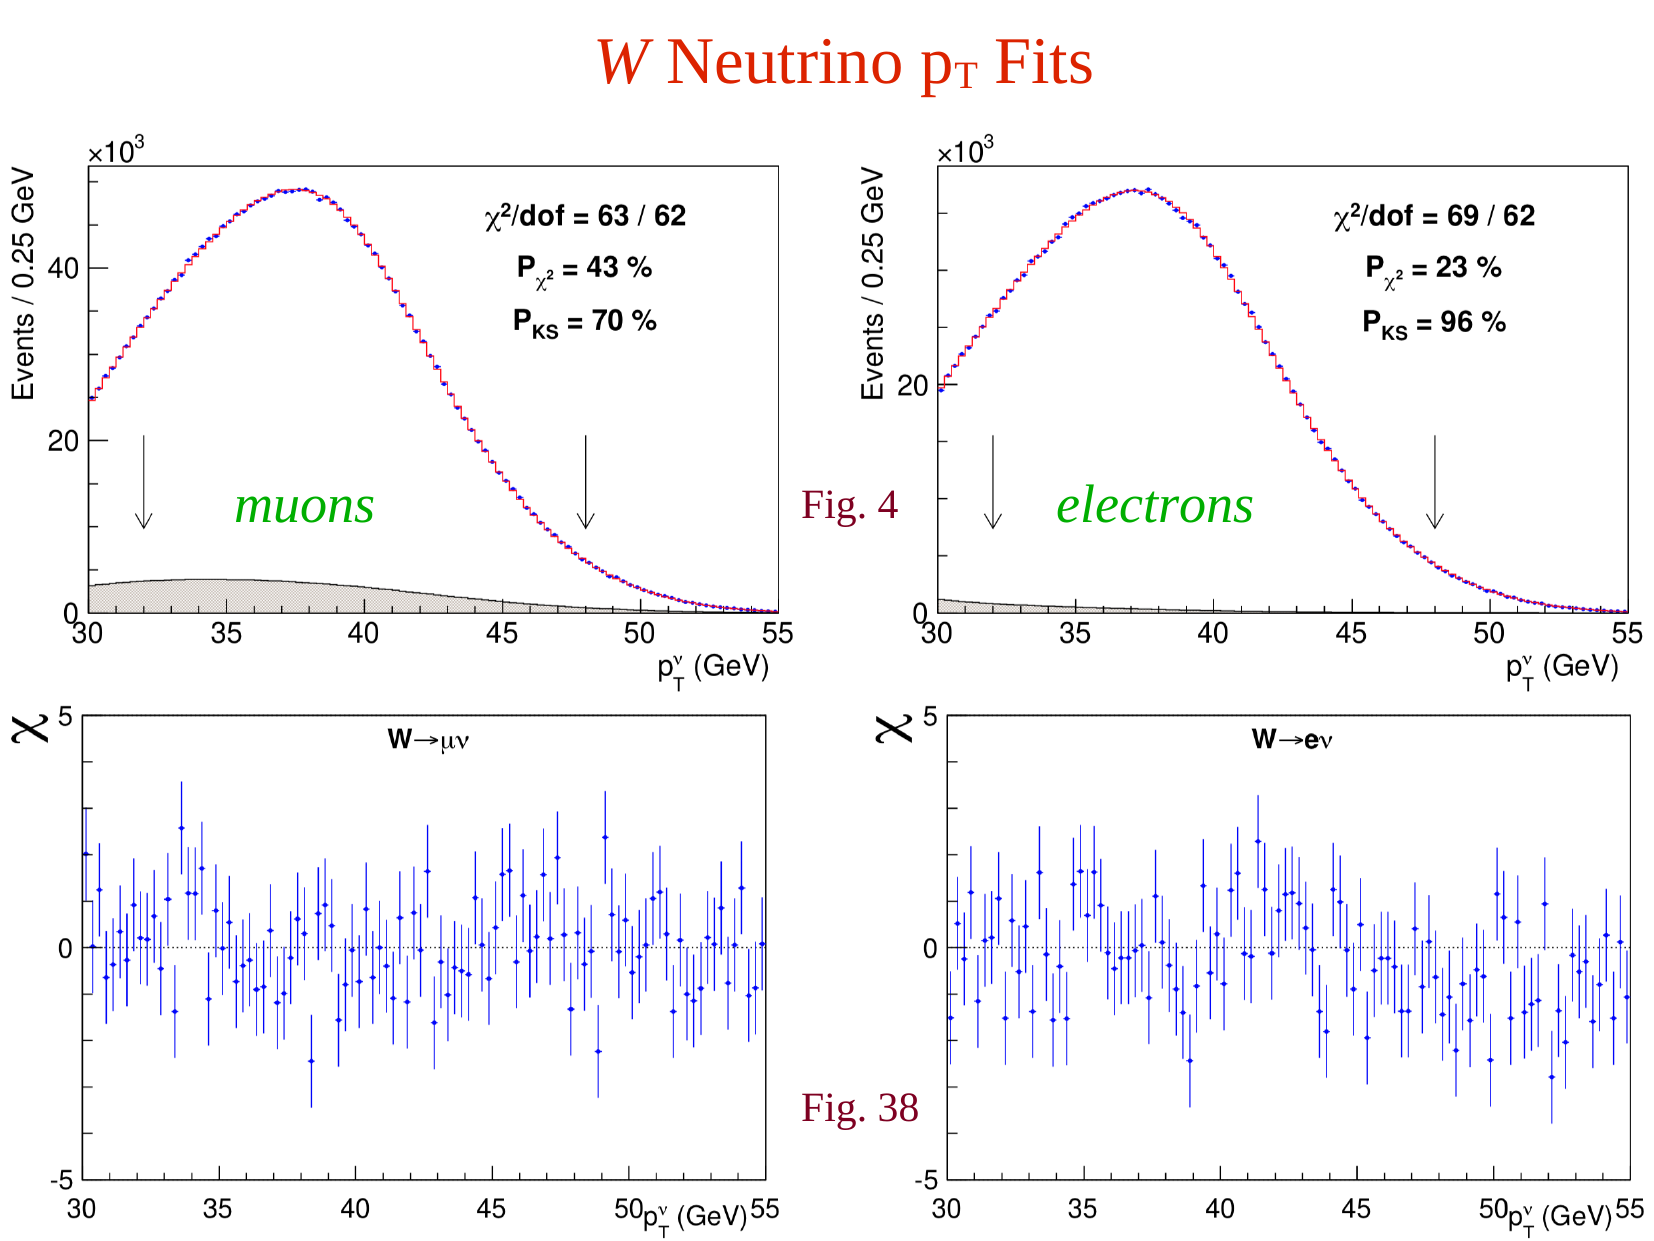

# W Neutrino pT Fits
muons
electrons
Fig. 4
Fig. 38
A. V. Kotwal, SLAC, 4/11/22